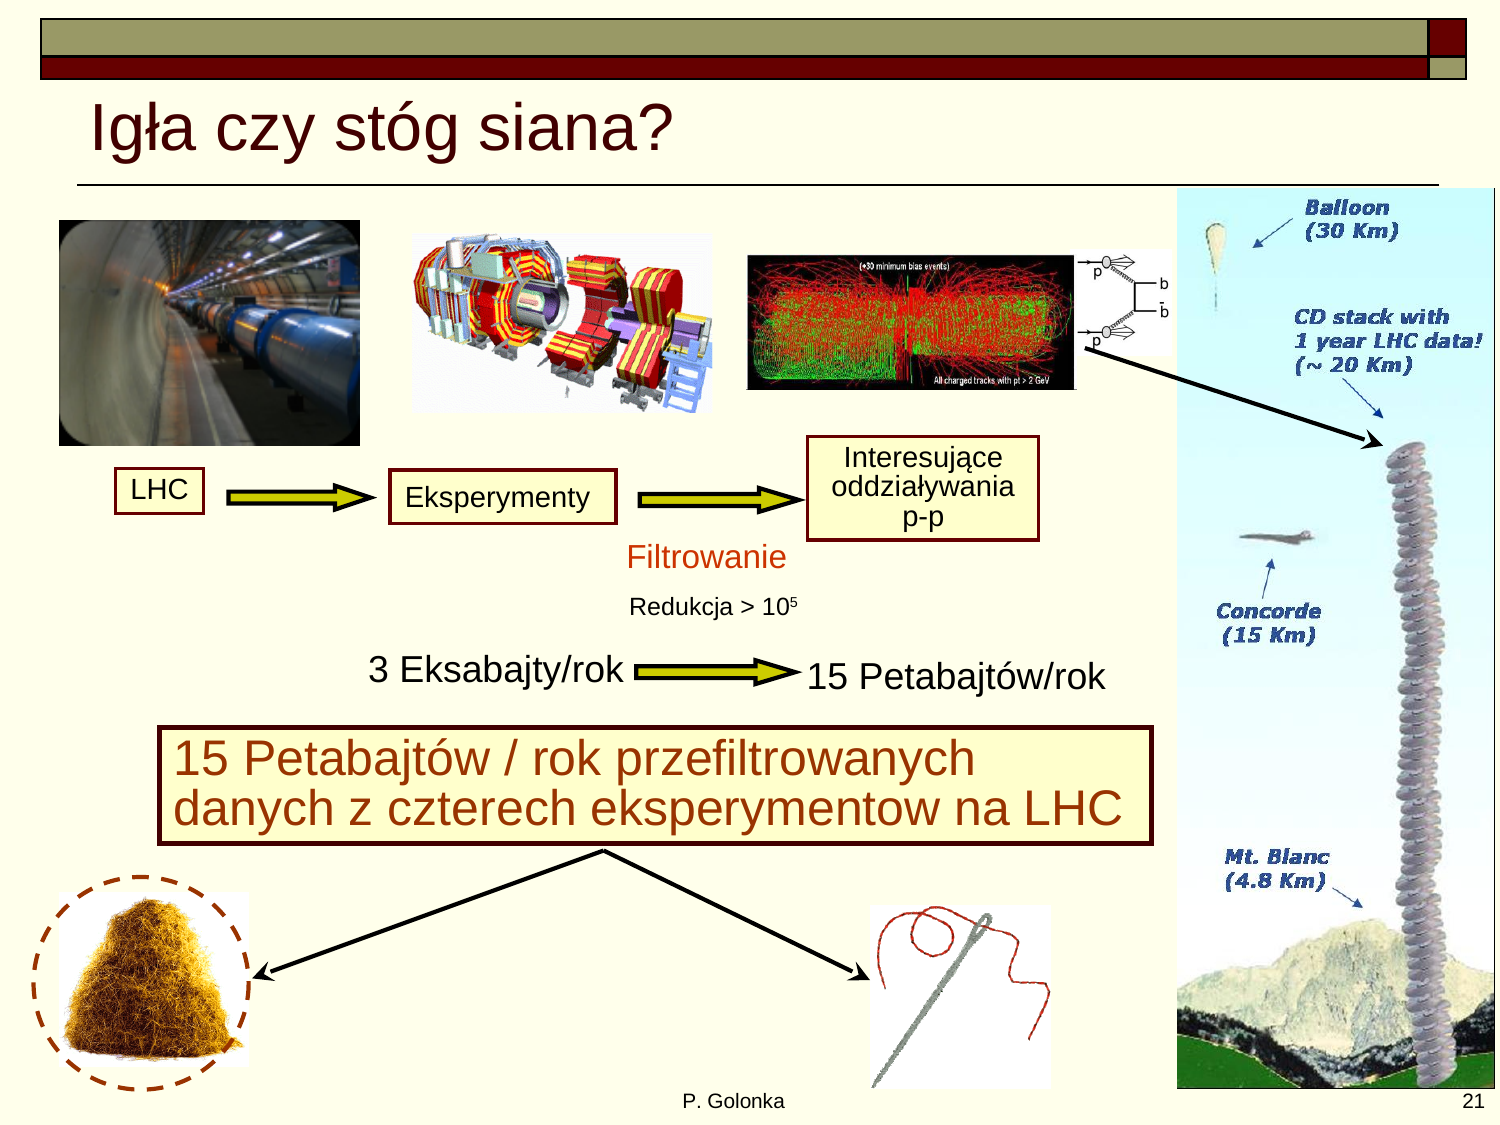

# Igła czy stóg siana?
Interesujące oddziaływania p-p
LHC
Eksperymenty
Filtrowanie
Redukcja > 105
3 Eksabajty/rok
15 Petabajtów/rok
15 Petabajtów / rok przefiltrowanych danych z czterech eksperymentow na LHC
P. Golonka
21